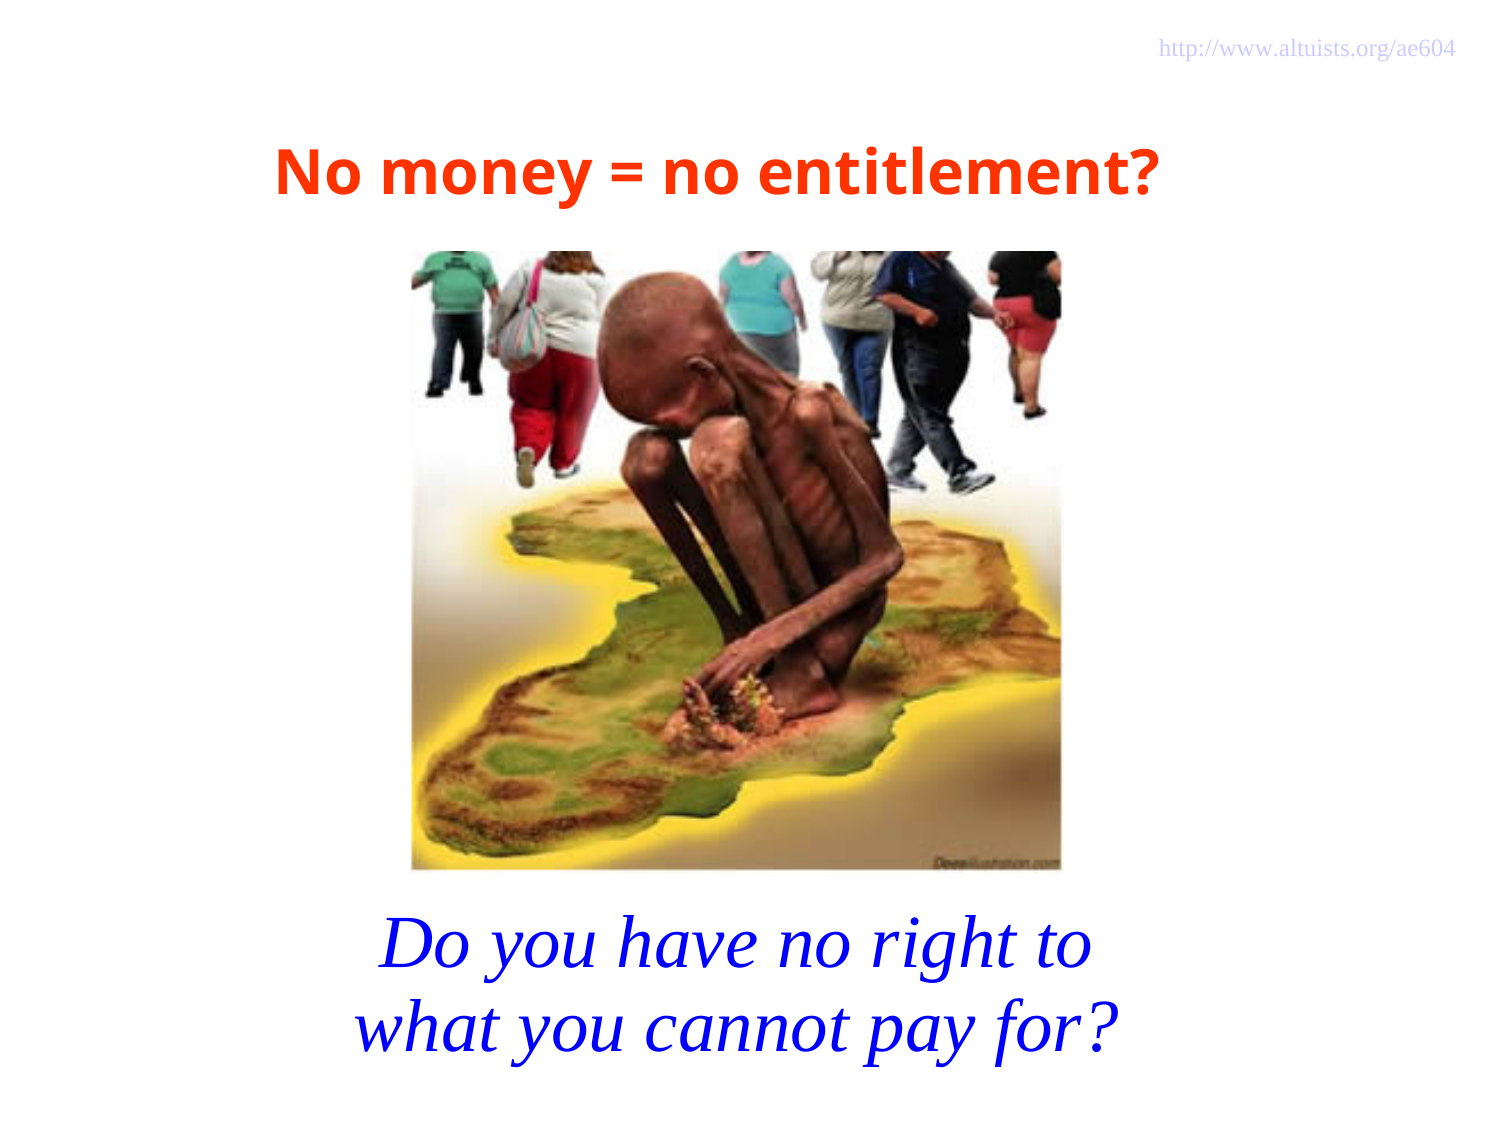

http://www.altuists.org/ae604
No money = no entitlement?
Do you have no right to what you cannot pay for?